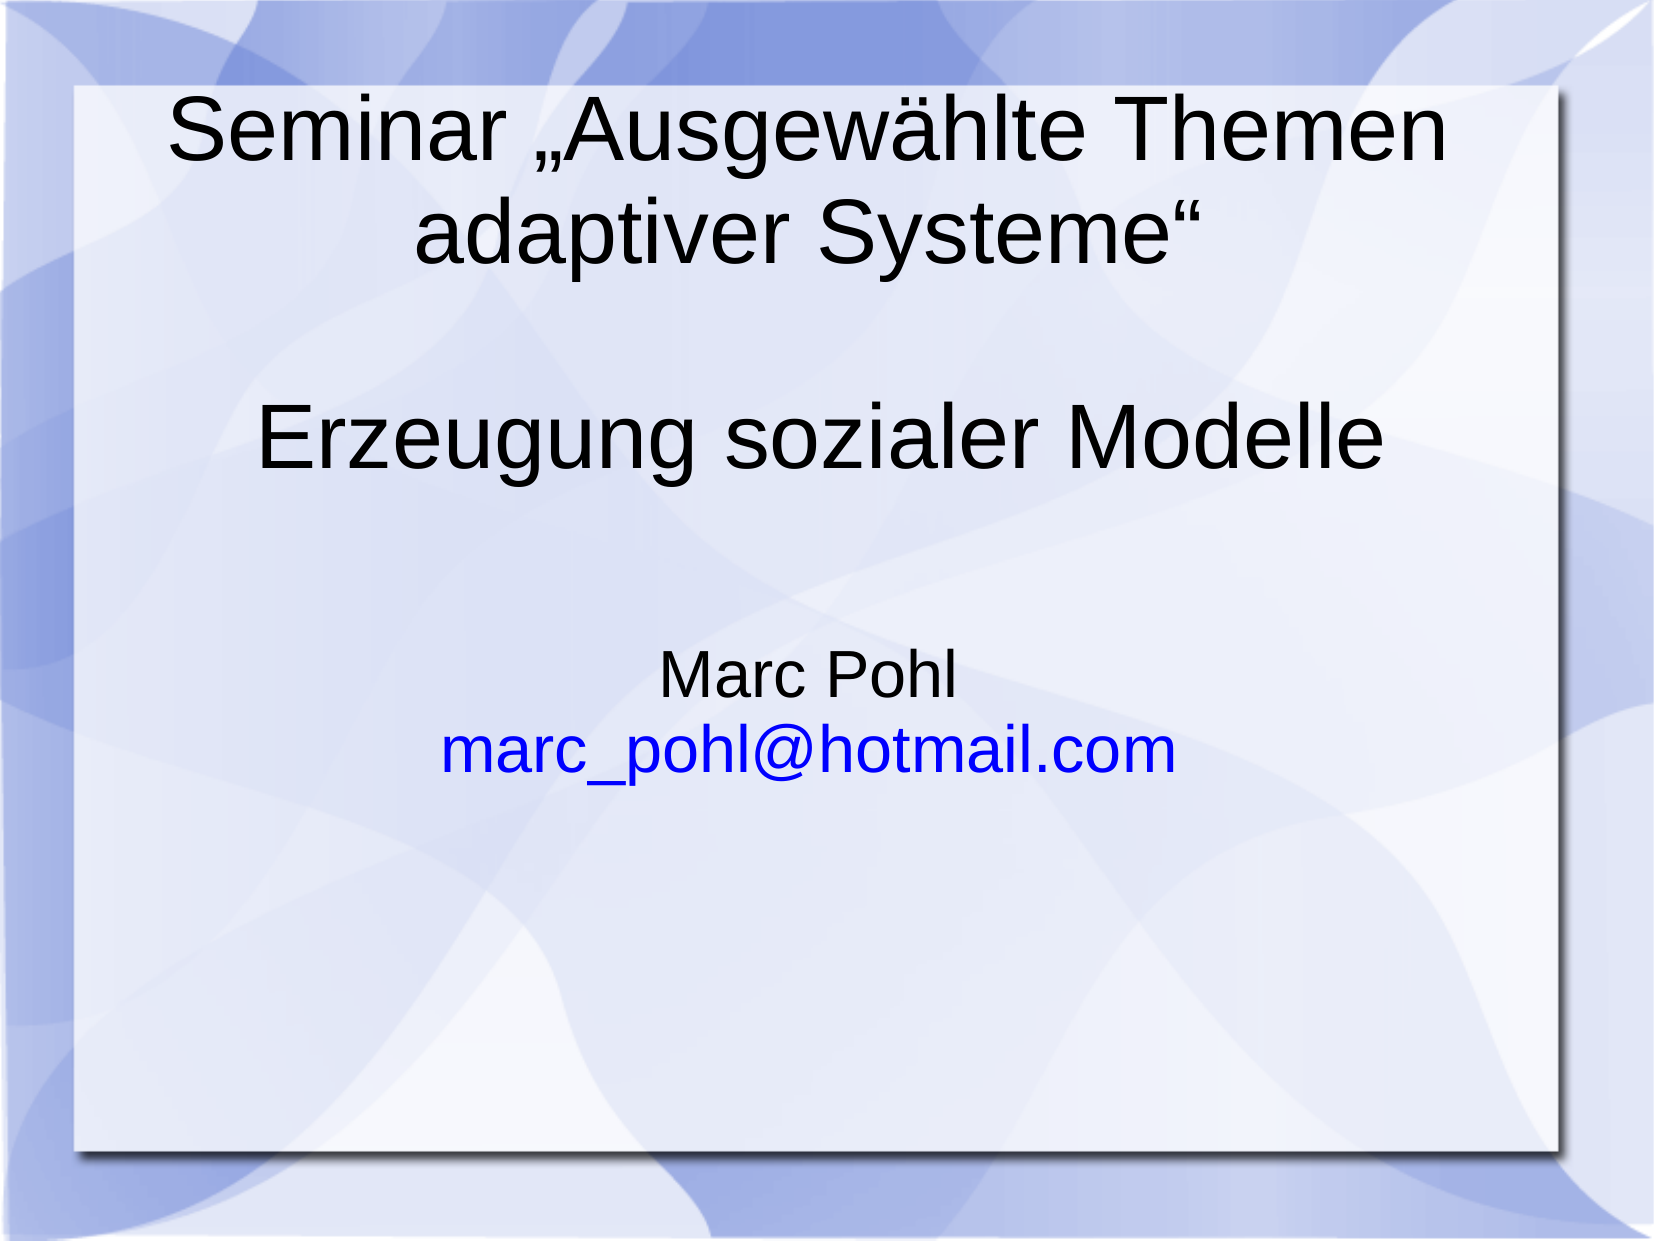

Seminar „Ausgewählte Themen adaptiver Systeme“
 Erzeugung sozialer Modelle
Marc Pohl
marc_pohl@hotmail.com
#